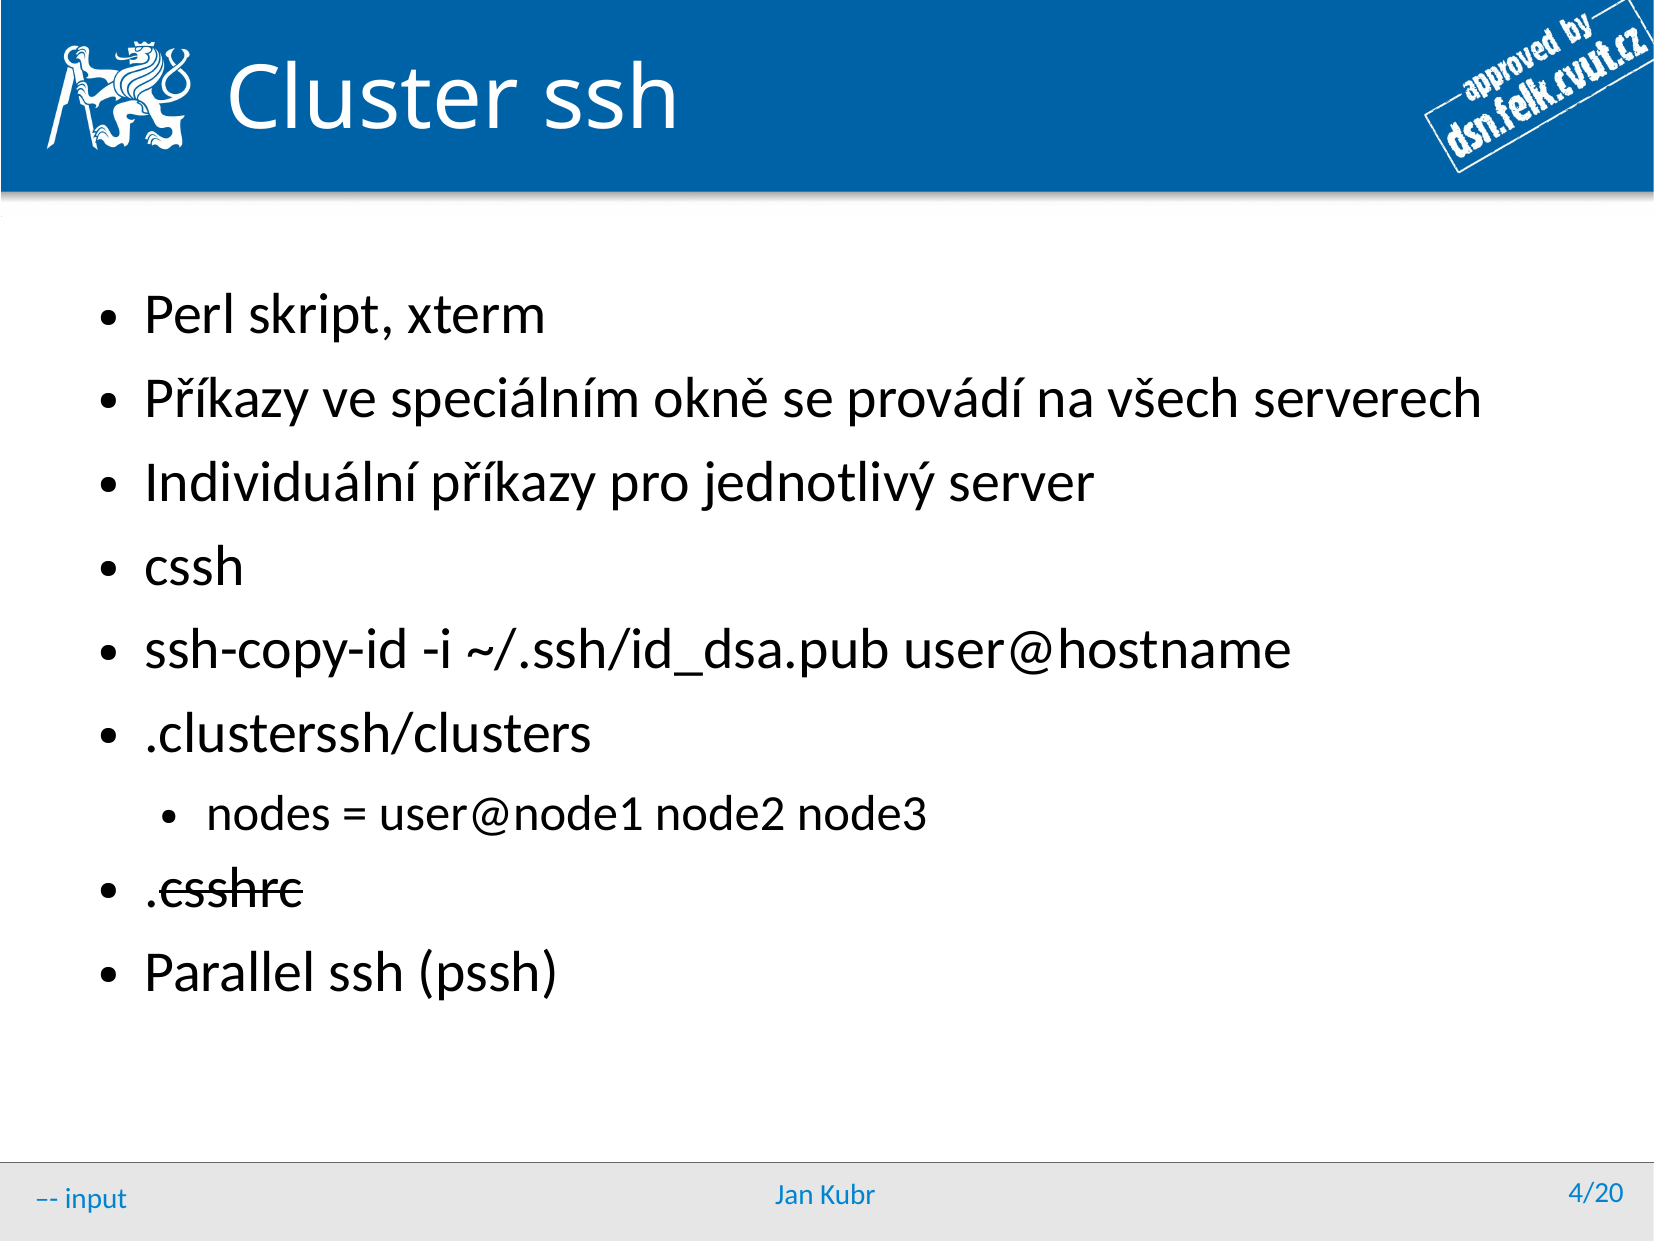

# Cluster ssh
Perl skript, xterm
Příkazy ve speciálním okně se provádí na všech serverech
Individuální příkazy pro jednotlivý server
cssh
ssh-copy-id -i ~/.ssh/id_dsa.pub user@hostname
.clusterssh/clusters
nodes = user@node1 node2 node3
.csshrc
Parallel ssh (pssh)
4
Jan Kubr
02/2006